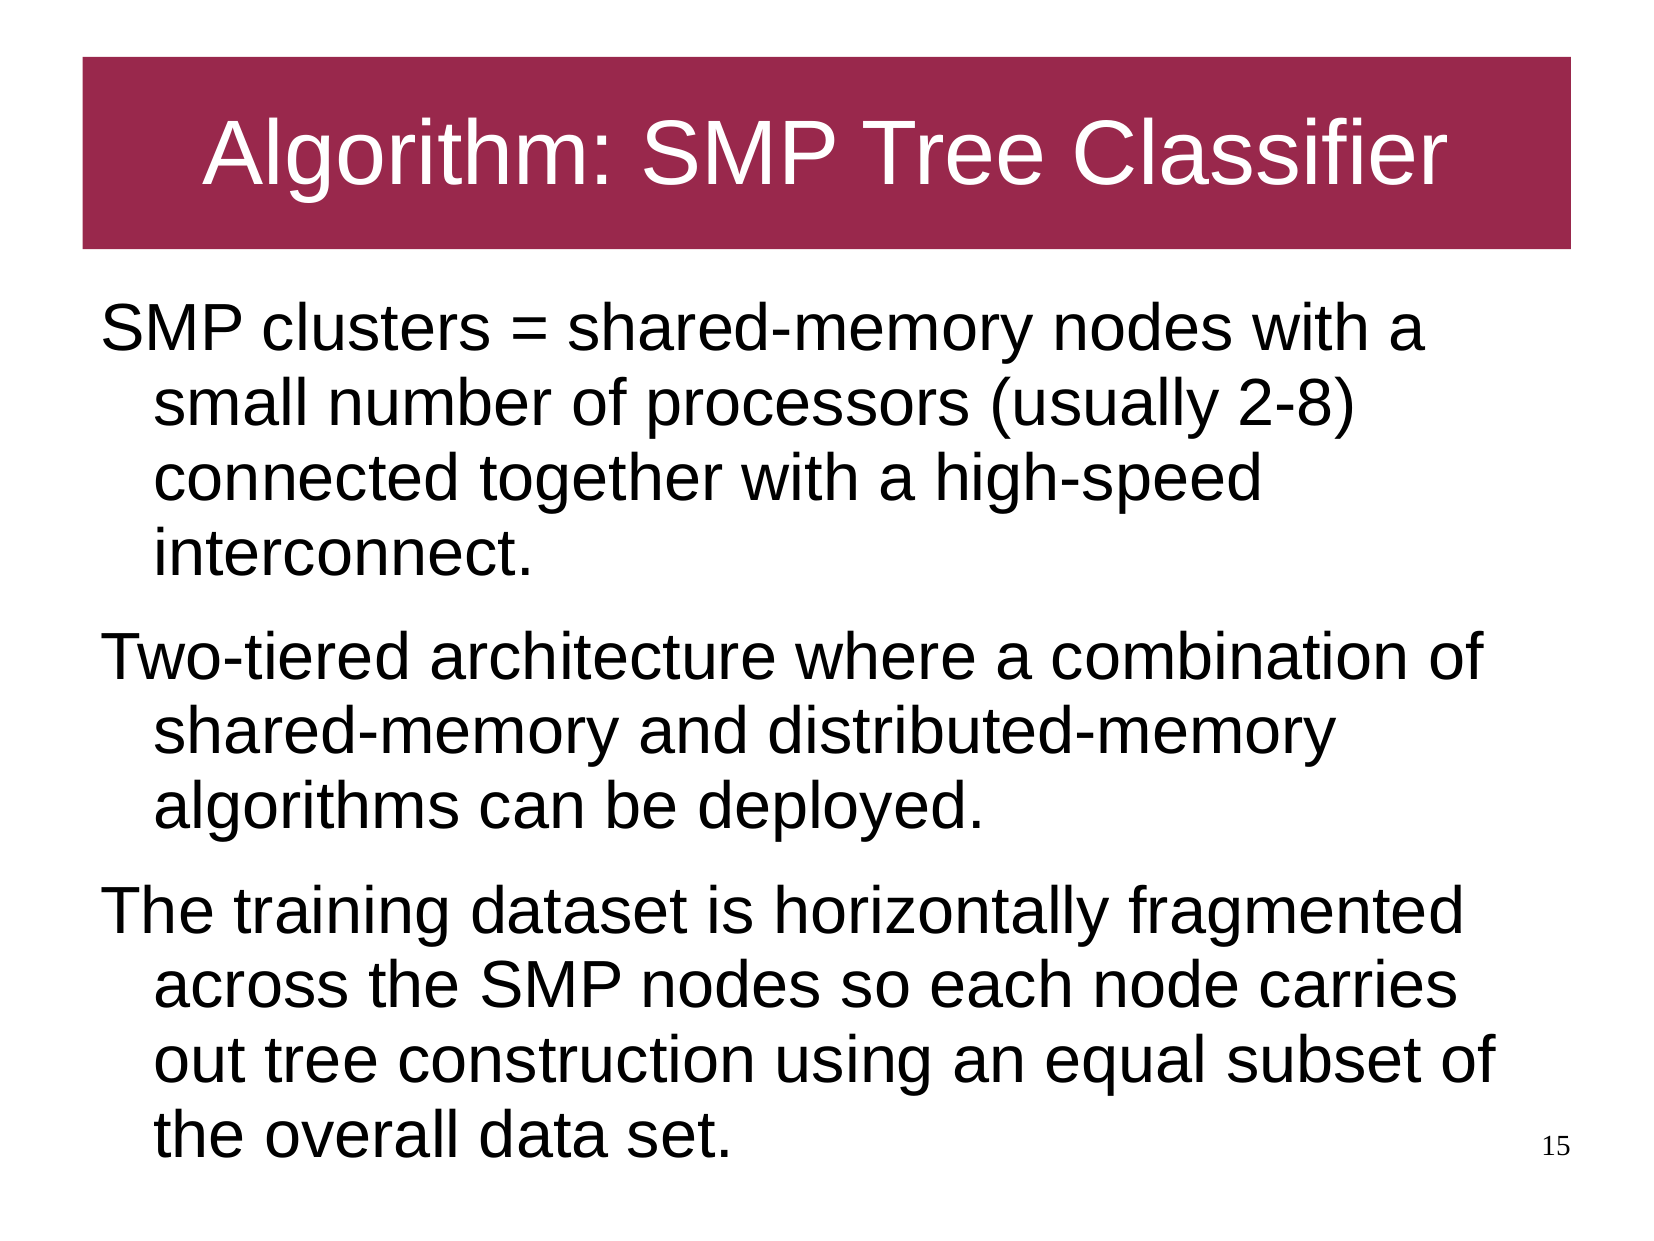

# Algorithm: SMP Tree Classifier
SMP clusters = shared-memory nodes with a small number of processors (usually 2-8) connected together with a high-speed interconnect.
Two-tiered architecture where a combination of shared-memory and distributed-memory algorithms can be deployed.
The training dataset is horizontally fragmented across the SMP nodes so each node carries out tree construction using an equal subset of the overall data set.
15